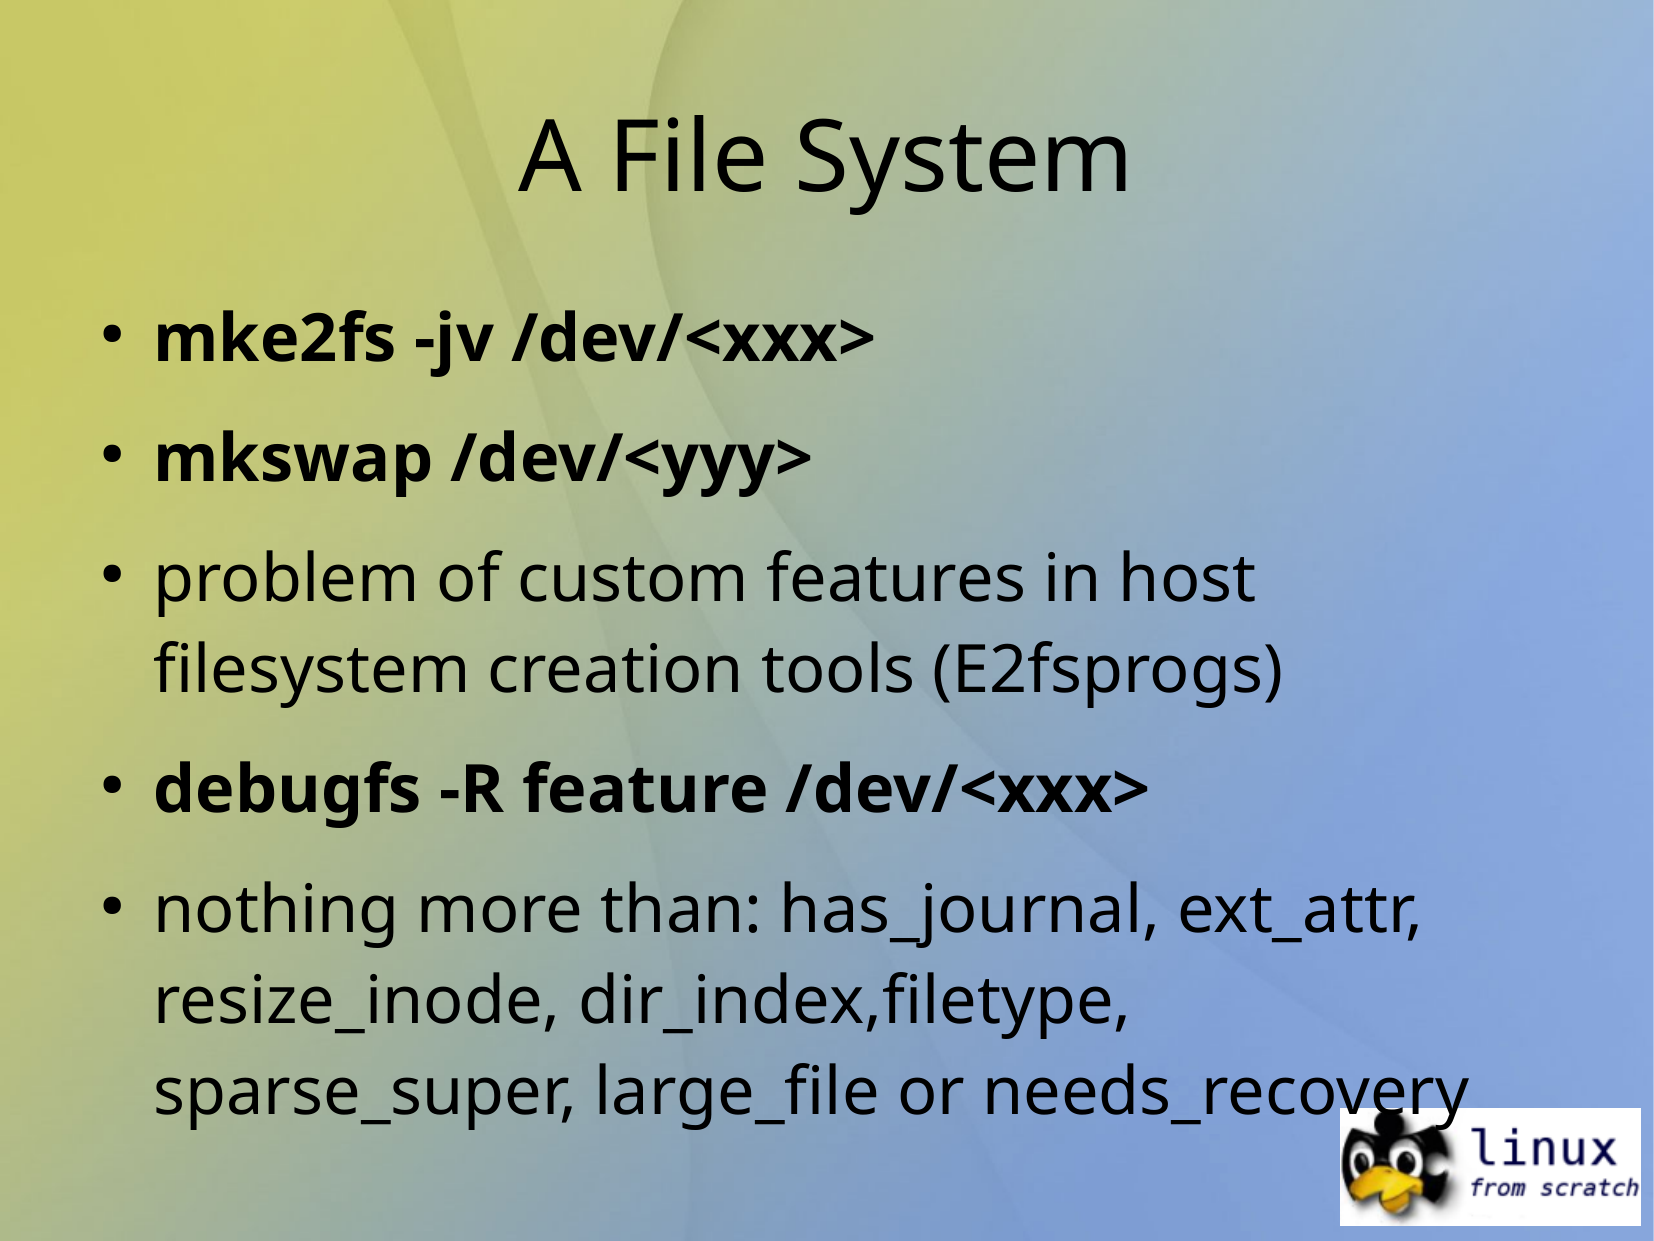

# A File System
mke2fs -jv /dev/<xxx>
mkswap /dev/<yyy>
problem of custom features in host filesystem creation tools (E2fsprogs)
debugfs -R feature /dev/<xxx>
nothing more than: has_journal, ext_attr, resize_inode, dir_index,filetype, sparse_super, large_file or needs_recovery